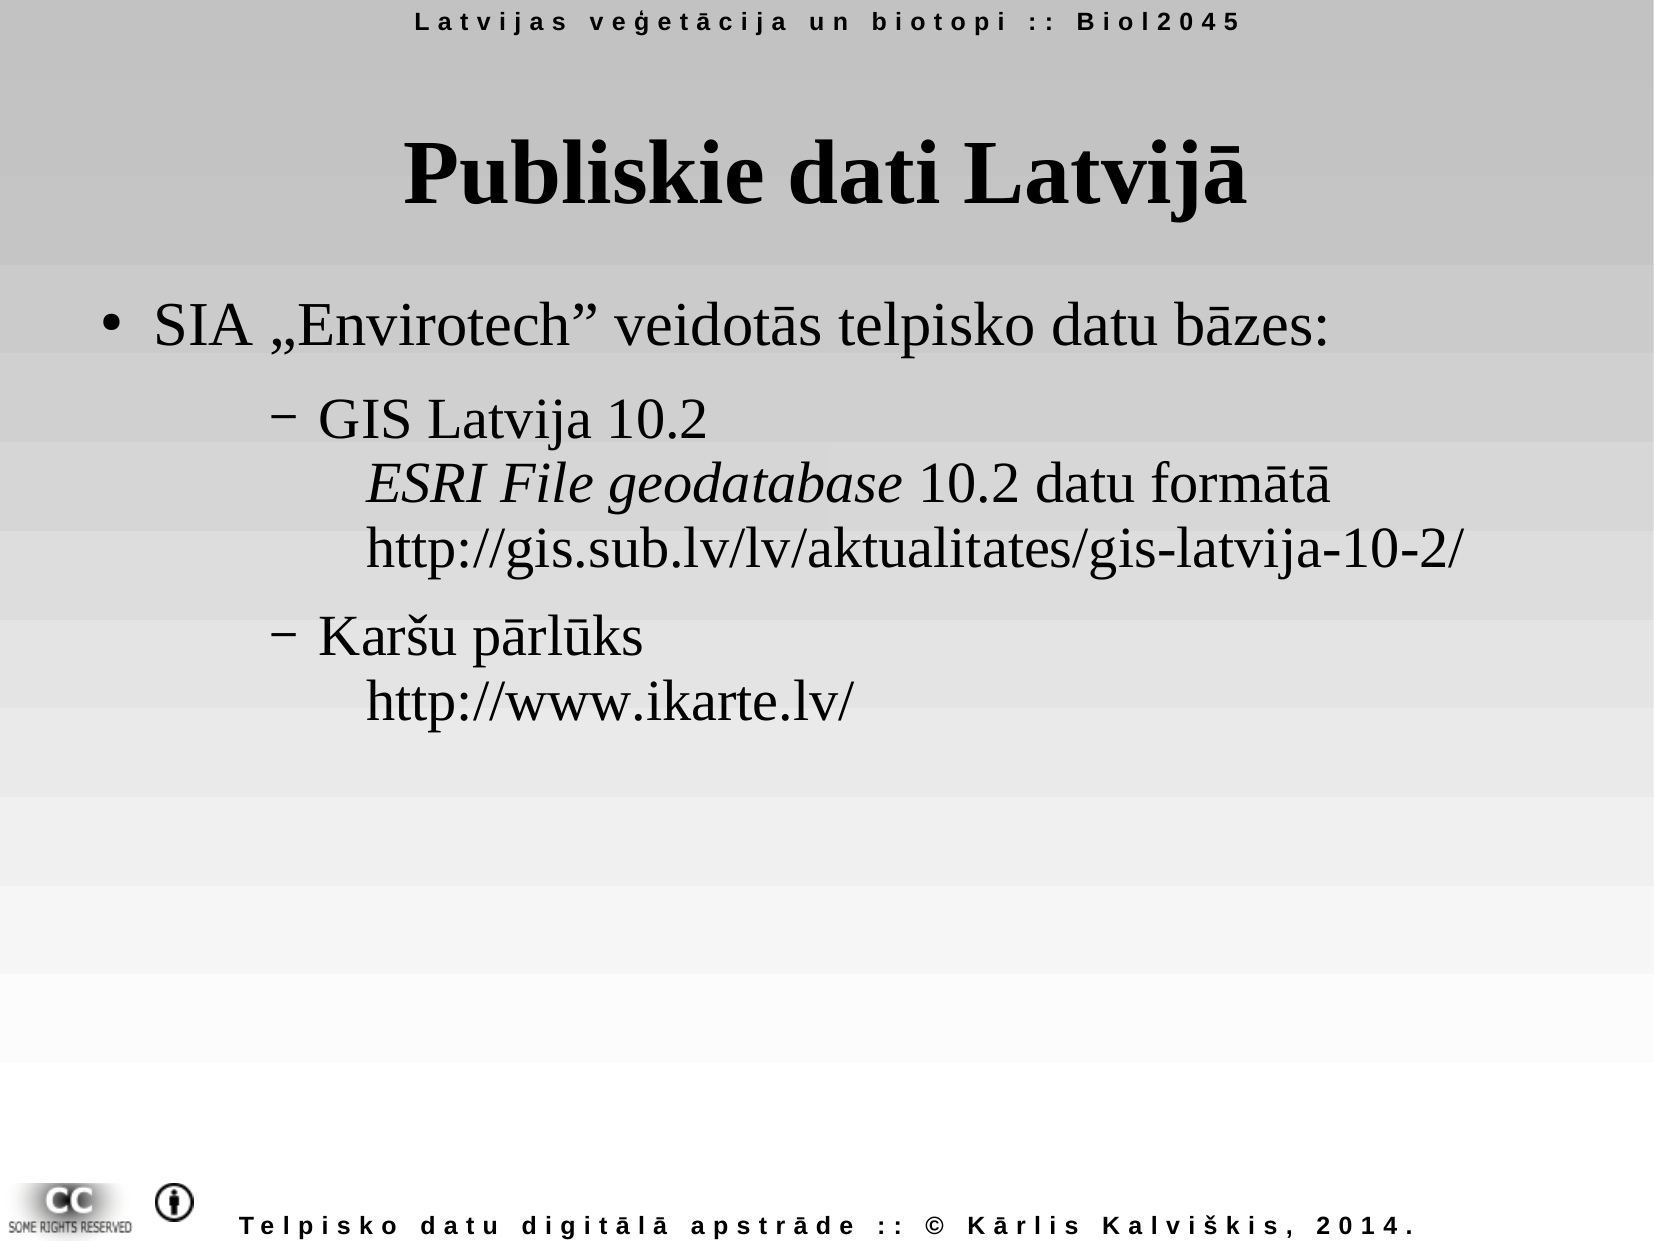

# Publiskie dati Latvijā
SIA „Envirotech” veidotās telpisko datu bāzes:
GIS Latvija 10.2
ESRI File geodatabase 10.2 datu formātā
http://gis.sub.lv/lv/aktualitates/gis-latvija-10-2/
Karšu pārlūks
http://www.ikarte.lv/